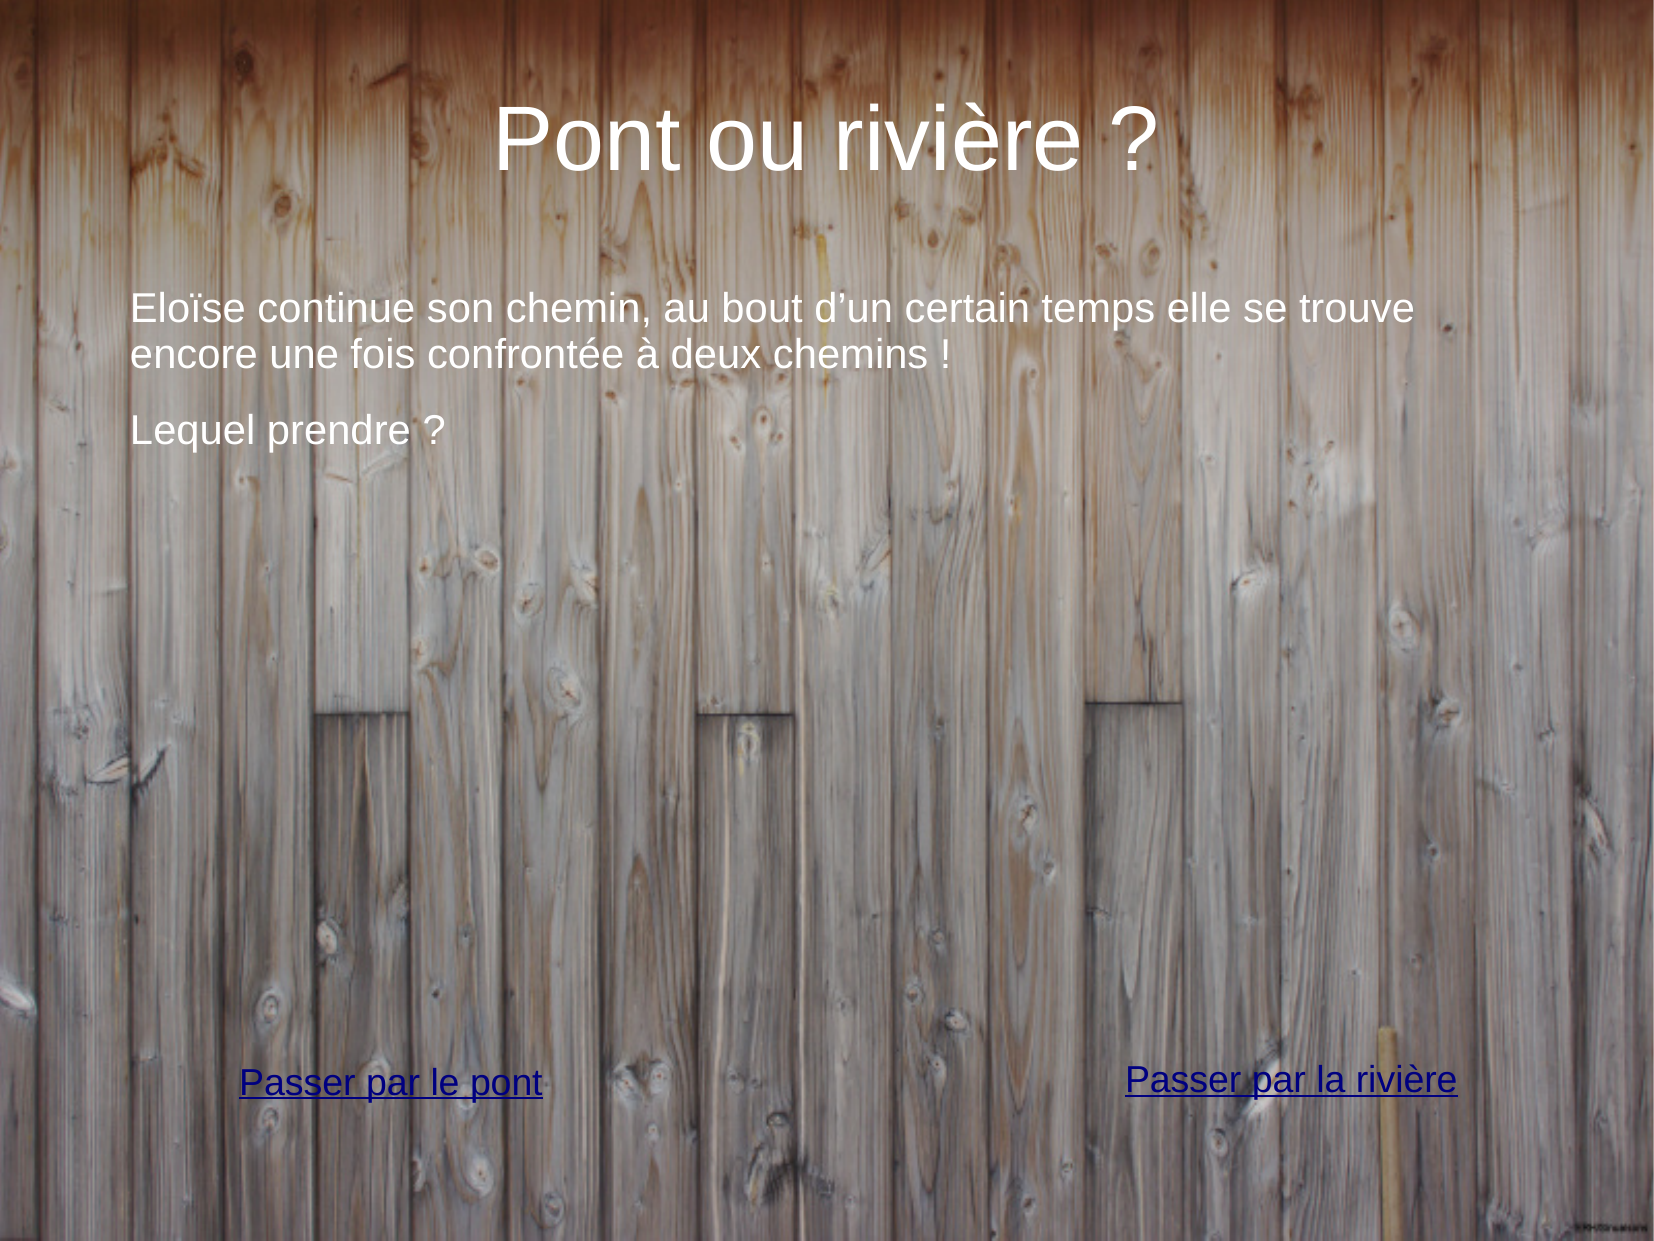

# Pont ou rivière ?
Eloïse continue son chemin, au bout d’un certain temps elle se trouve encore une fois confrontée à deux chemins !
Lequel prendre ?
Passer par la rivière
Passer par le pont